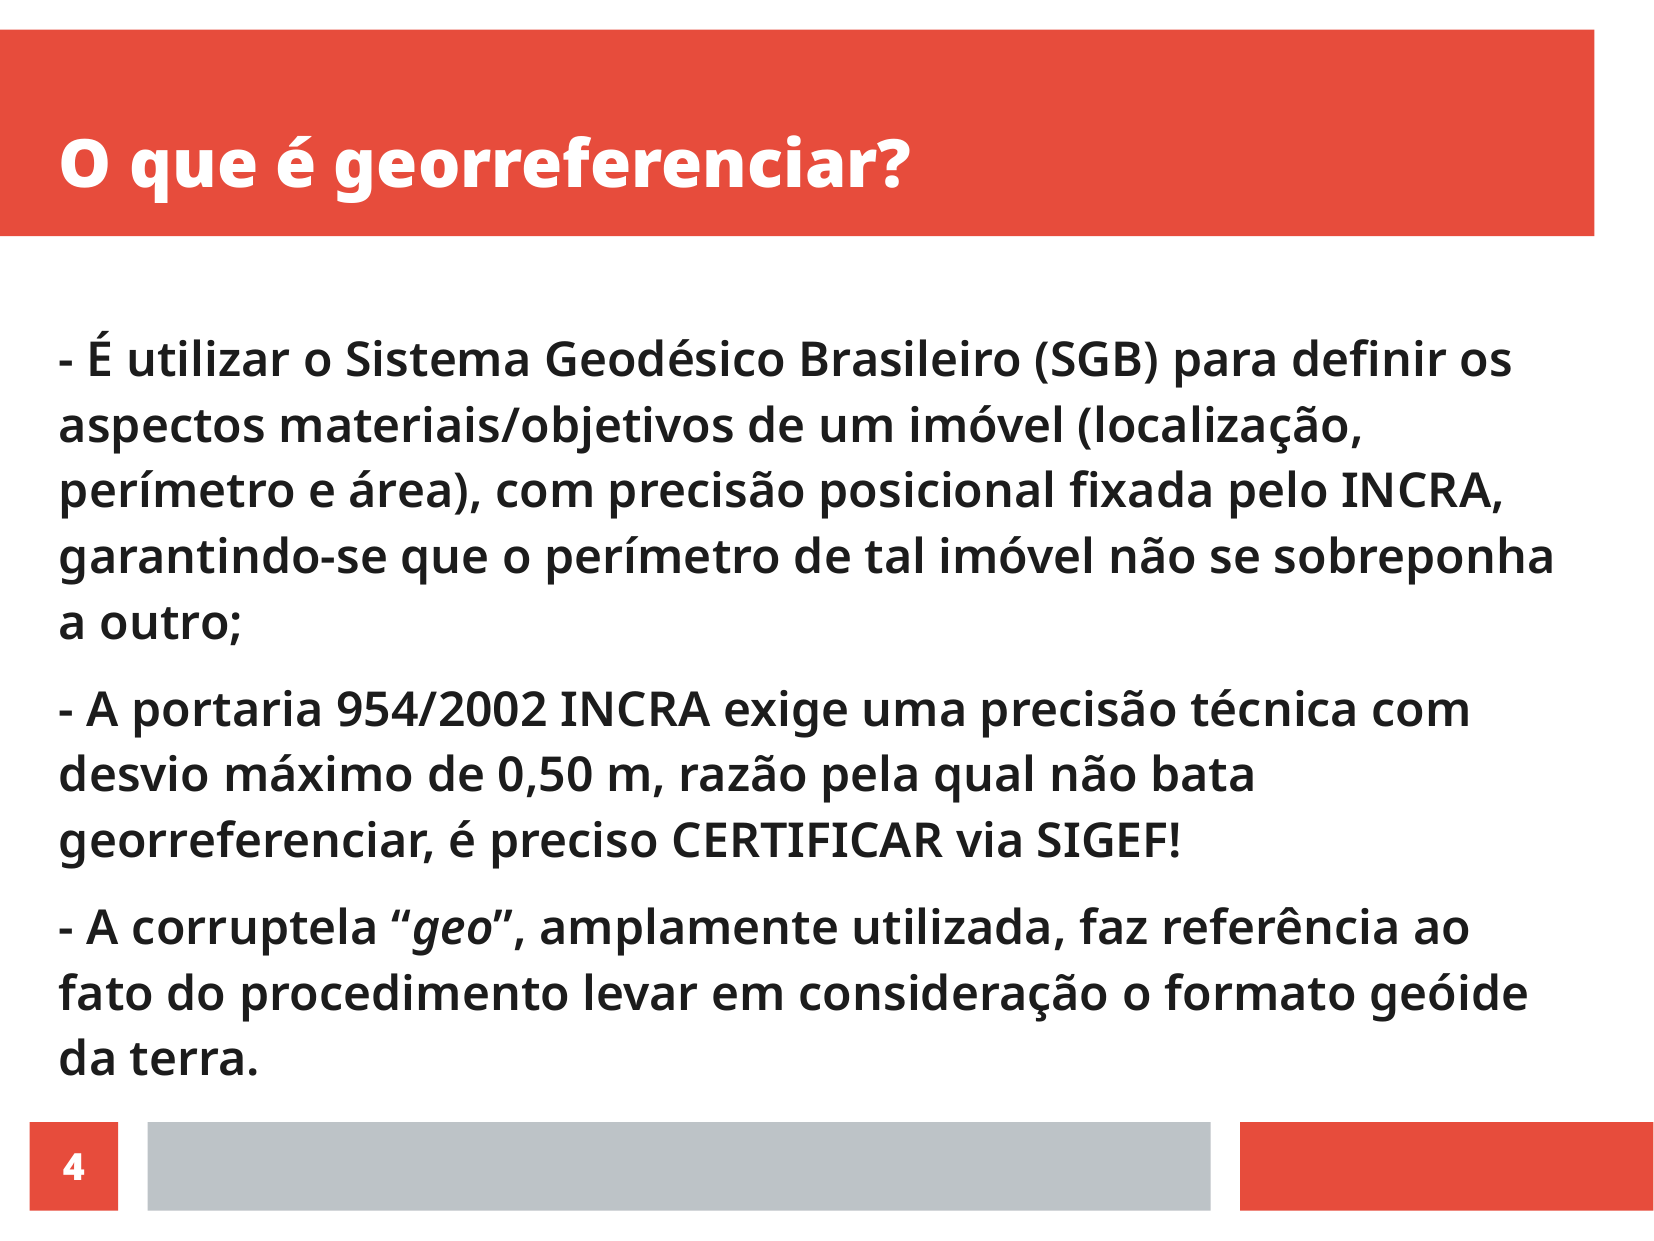

# O que é georreferenciar?
- É utilizar o Sistema Geodésico Brasileiro (SGB) para definir os aspectos materiais/objetivos de um imóvel (localização, perímetro e área), com precisão posicional fixada pelo INCRA, garantindo-se que o perímetro de tal imóvel não se sobreponha a outro;
- A portaria 954/2002 INCRA exige uma precisão técnica com desvio máximo de 0,50 m, razão pela qual não bata georreferenciar, é preciso CERTIFICAR via SIGEF!
- A corruptela “geo”, amplamente utilizada, faz referência ao fato do procedimento levar em consideração o formato geóide da terra.
4